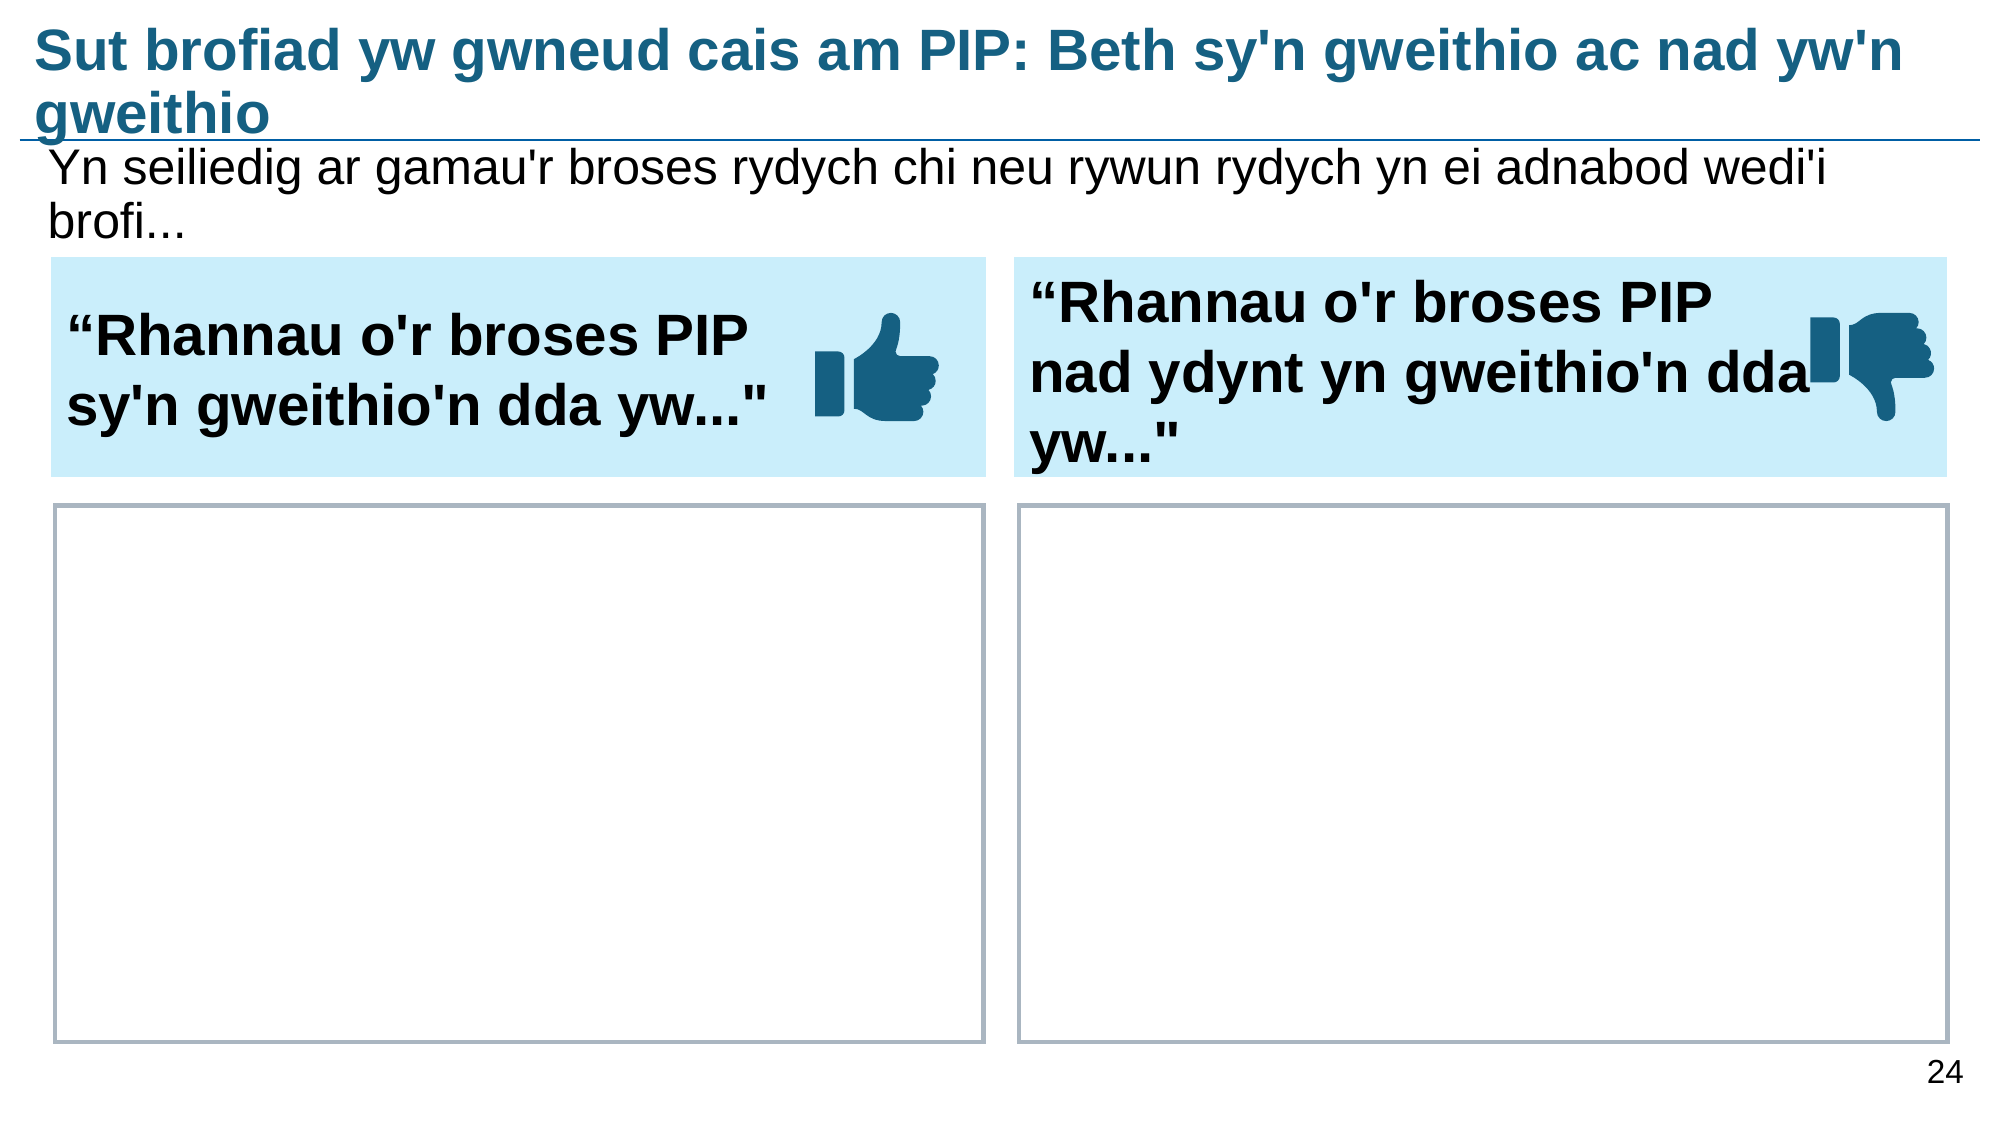

# Sut brofiad yw gwneud cais am PIP: Beth sy'n gweithio ac nad yw'n gweithio
Yn seiliedig ar gamau'r broses rydych chi neu rywun rydych yn ei adnabod wedi'i brofi...
“Rhannau o'r broses PIP
sy'n gweithio'n dda yw..."
“Rhannau o'r broses PIP
nad ydynt yn gweithio'n dda yw..."
24